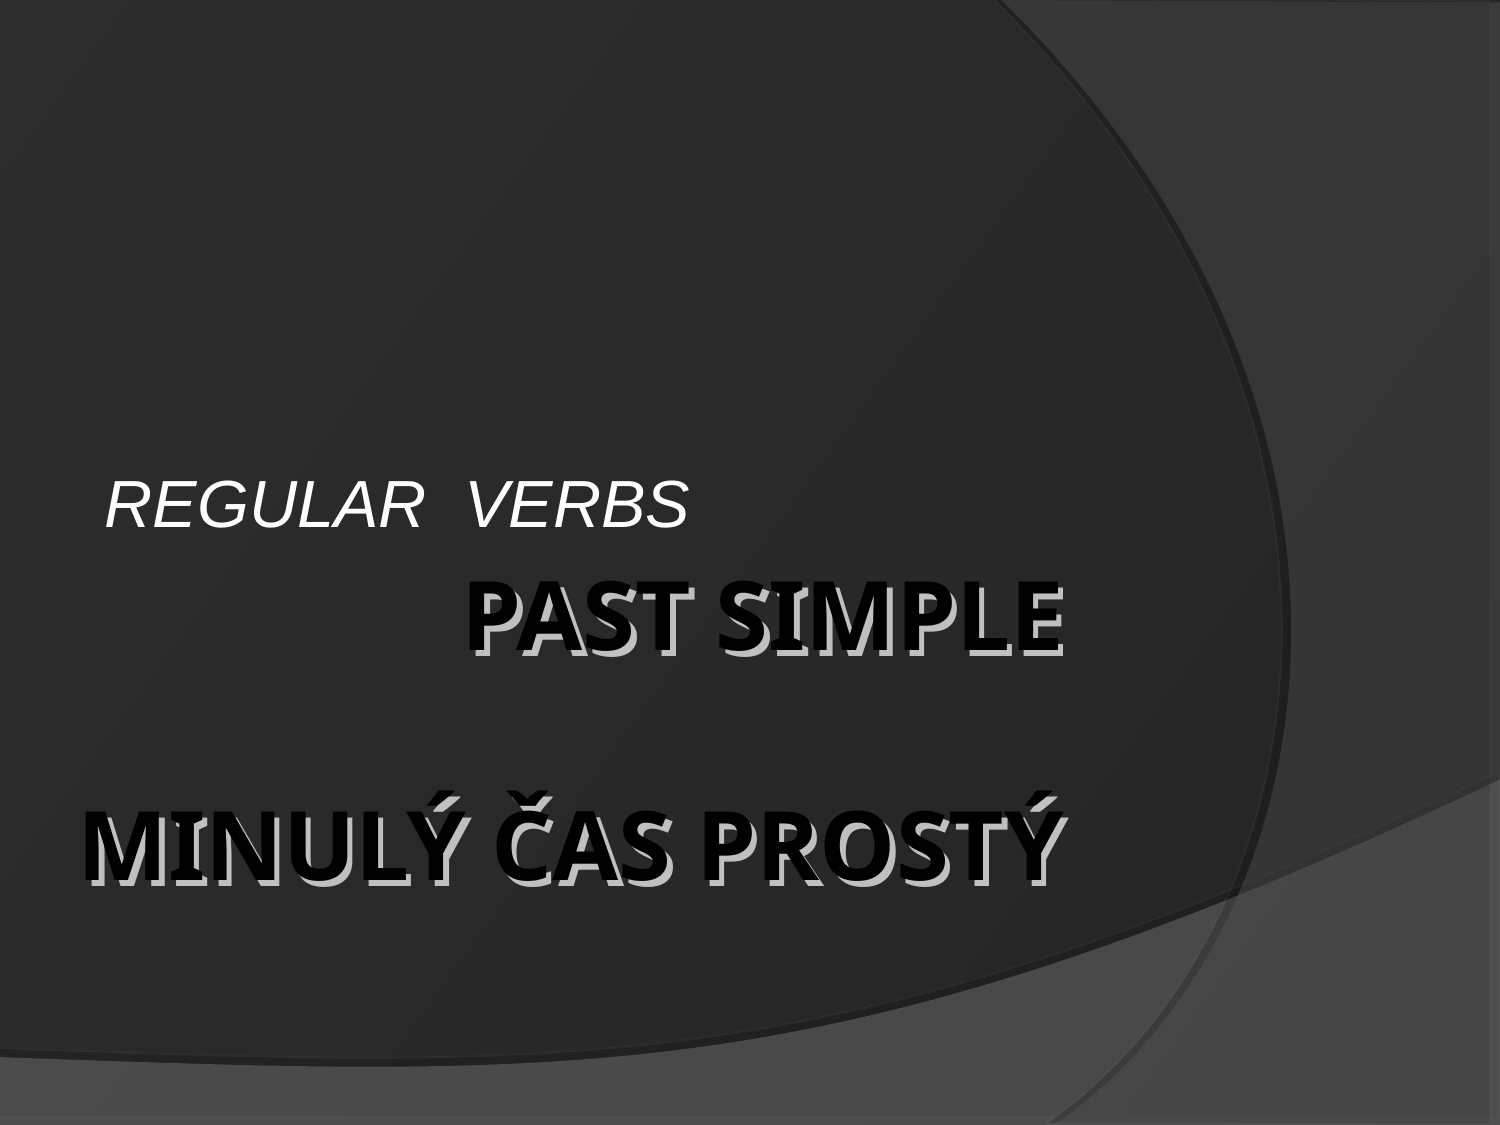

REGULAR VERBS
# PAST SIMPLE minulý čas prostý